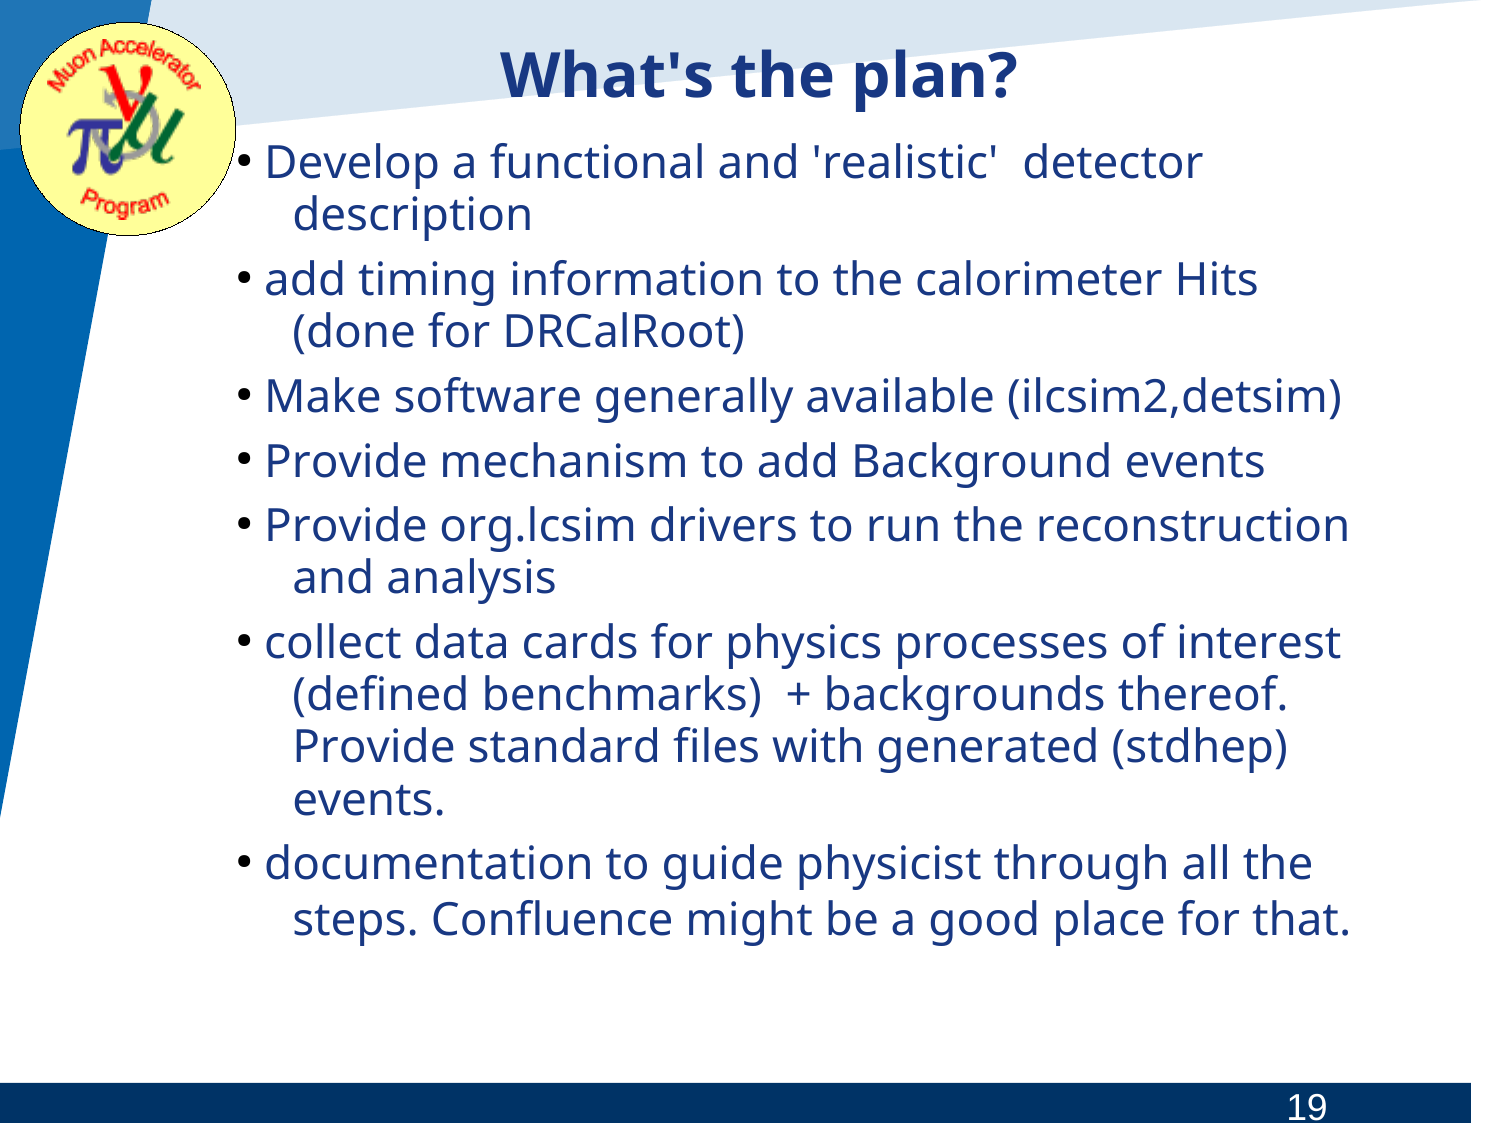

# What's the plan?
 Develop a functional and 'realistic' detector description
 add timing information to the calorimeter Hits (done for DRCalRoot)
 Make software generally available (ilcsim2,detsim)
 Provide mechanism to add Background events
 Provide org.lcsim drivers to run the reconstruction and analysis
 collect data cards for physics processes of interest (defined benchmarks) + backgrounds thereof. Provide standard files with generated (stdhep) events.
 documentation to guide physicist through all the steps. Confluence might be a good place for that.